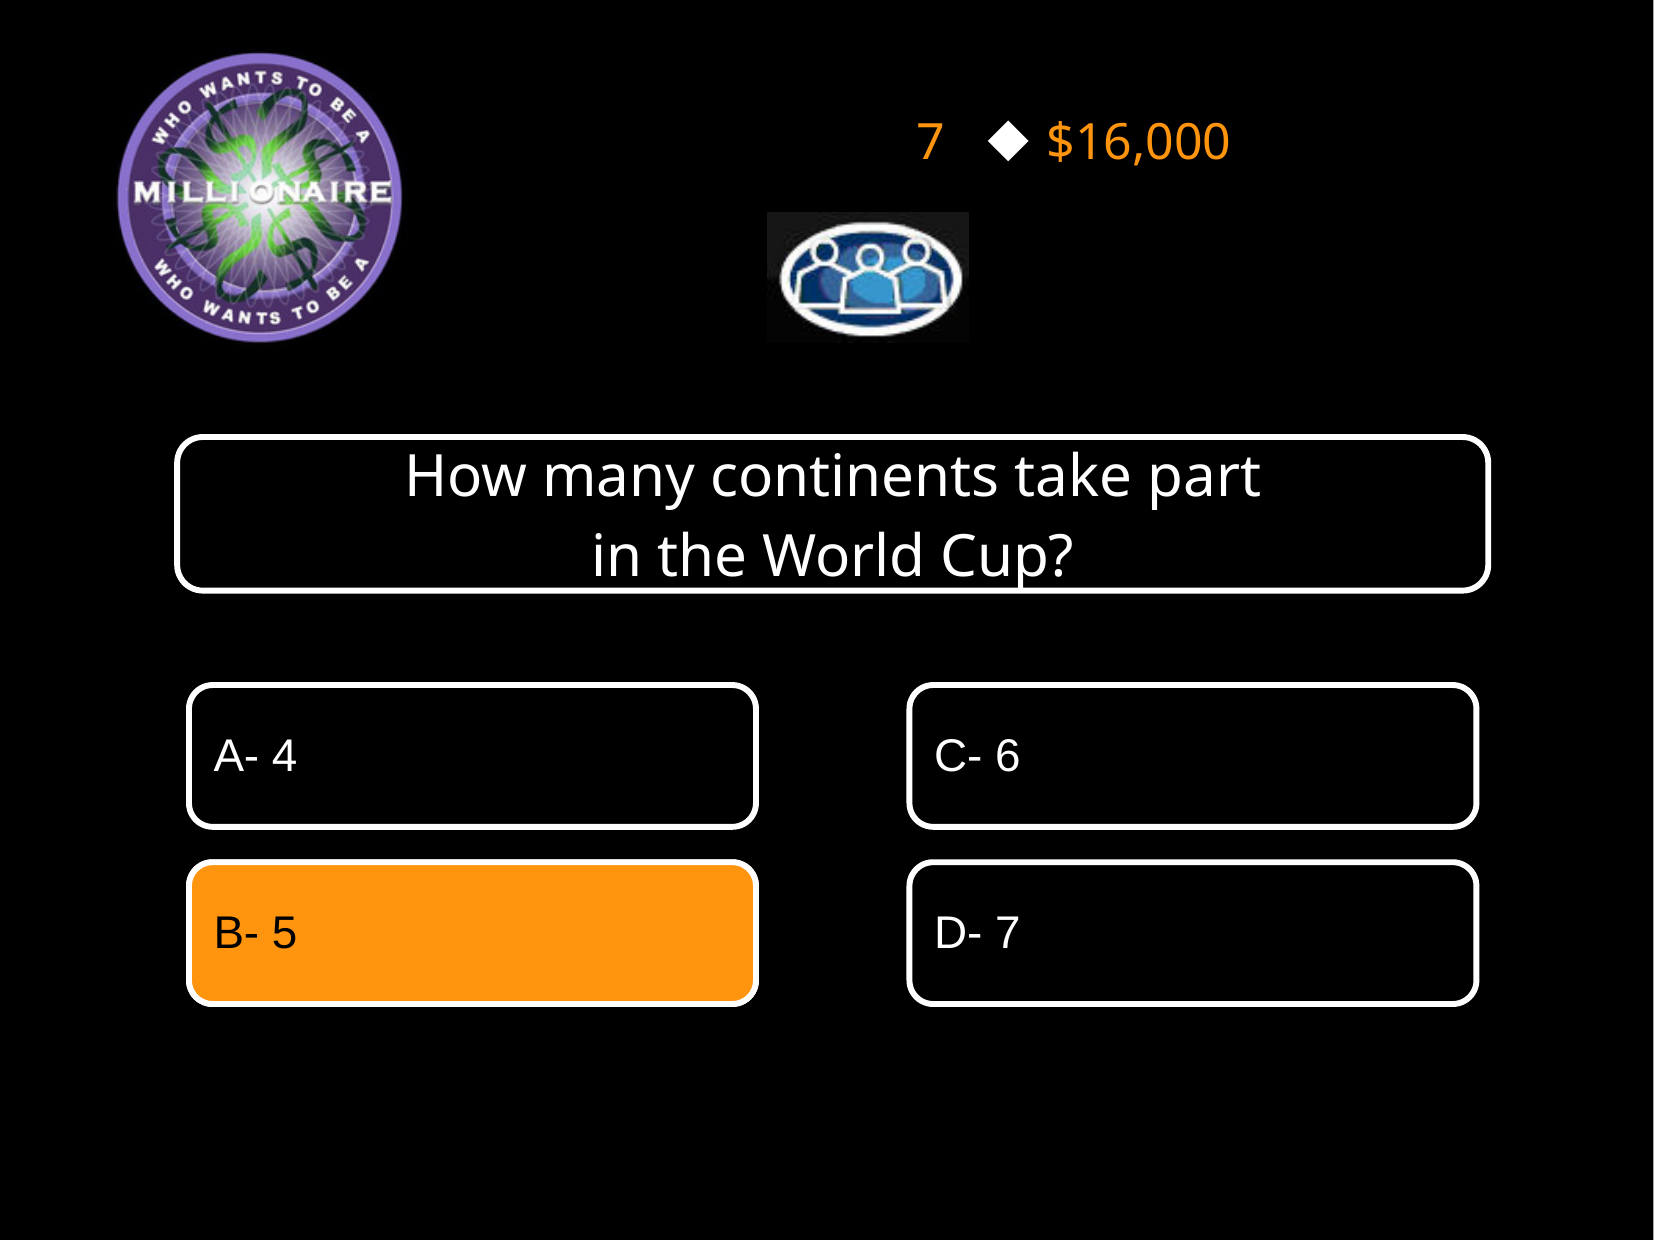

7  $16,000
How many continents take part
 in the World Cup?
A- 4
C- 6
B- 5
B- 5
D- 7